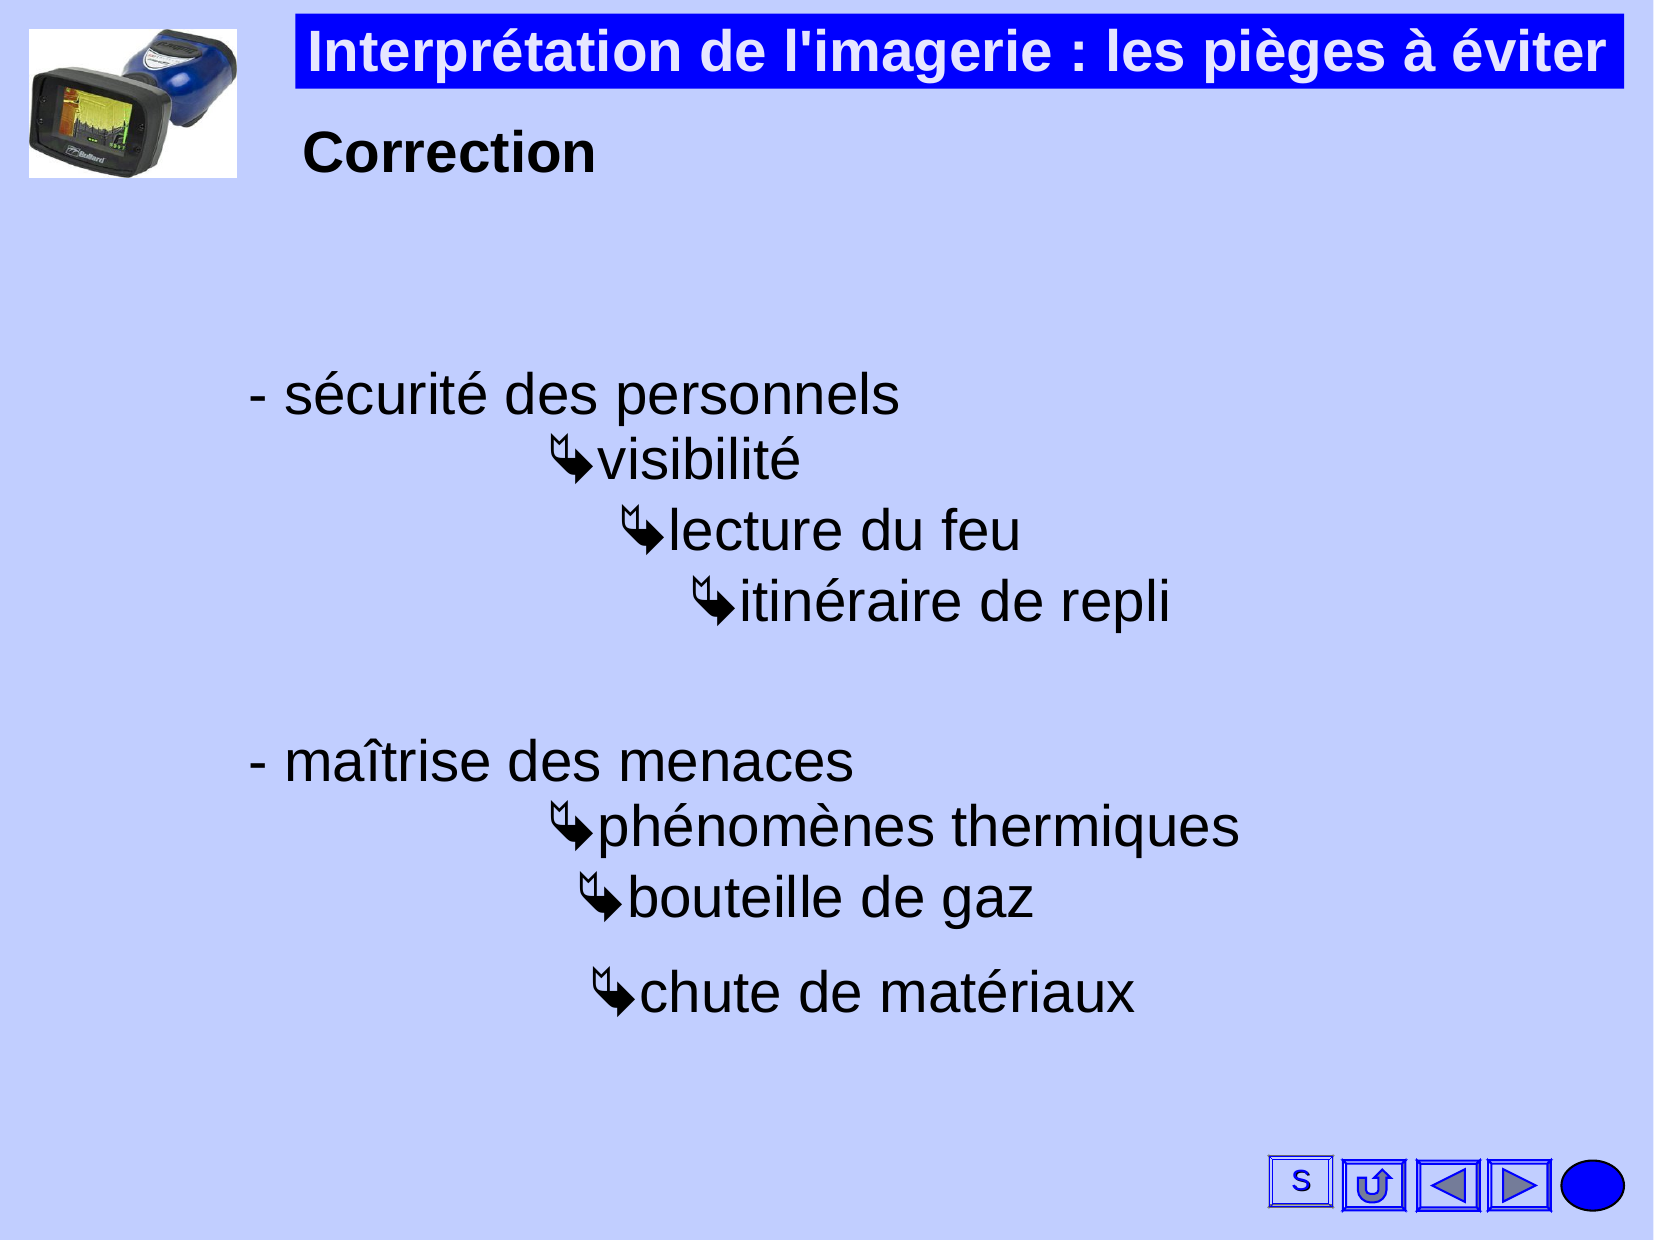

Interprétation de l'imagerie : les pièges à éviter
Correction
# - sécurité des personnels
visibilité
lecture du feu
itinéraire de repli
- maîtrise des menaces
phénomènes thermiques
 bouteille de gaz
 chute de matériaux